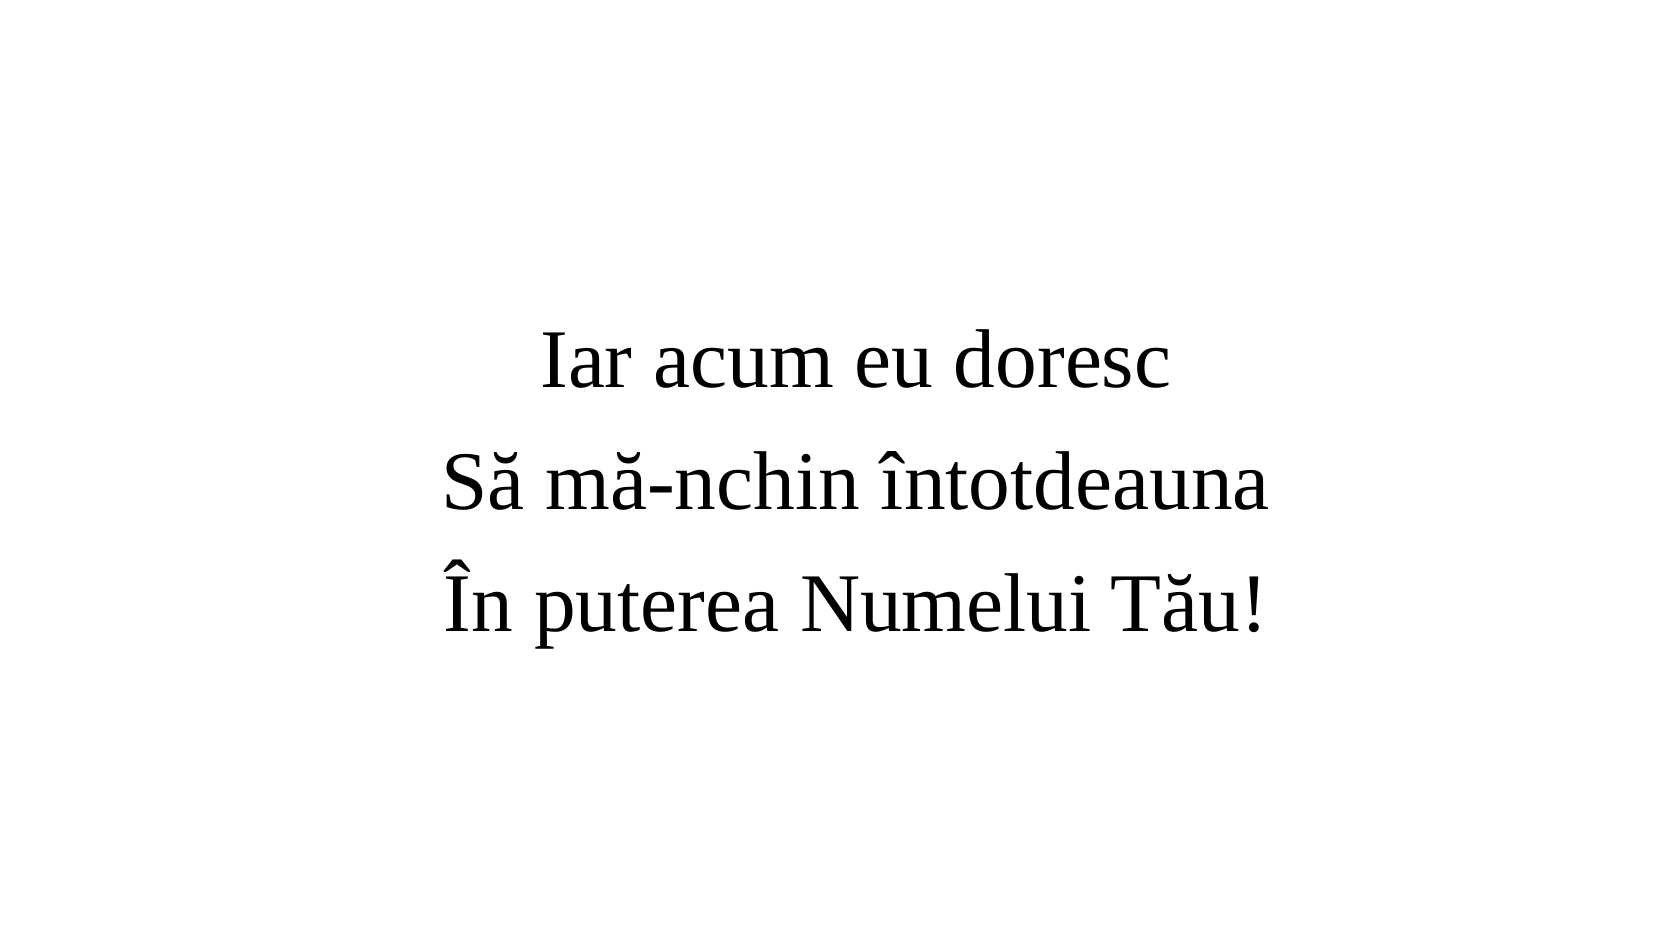

# Iar acum eu doresc
Să mă-nchin întotdeauna
În puterea Numelui Tău!